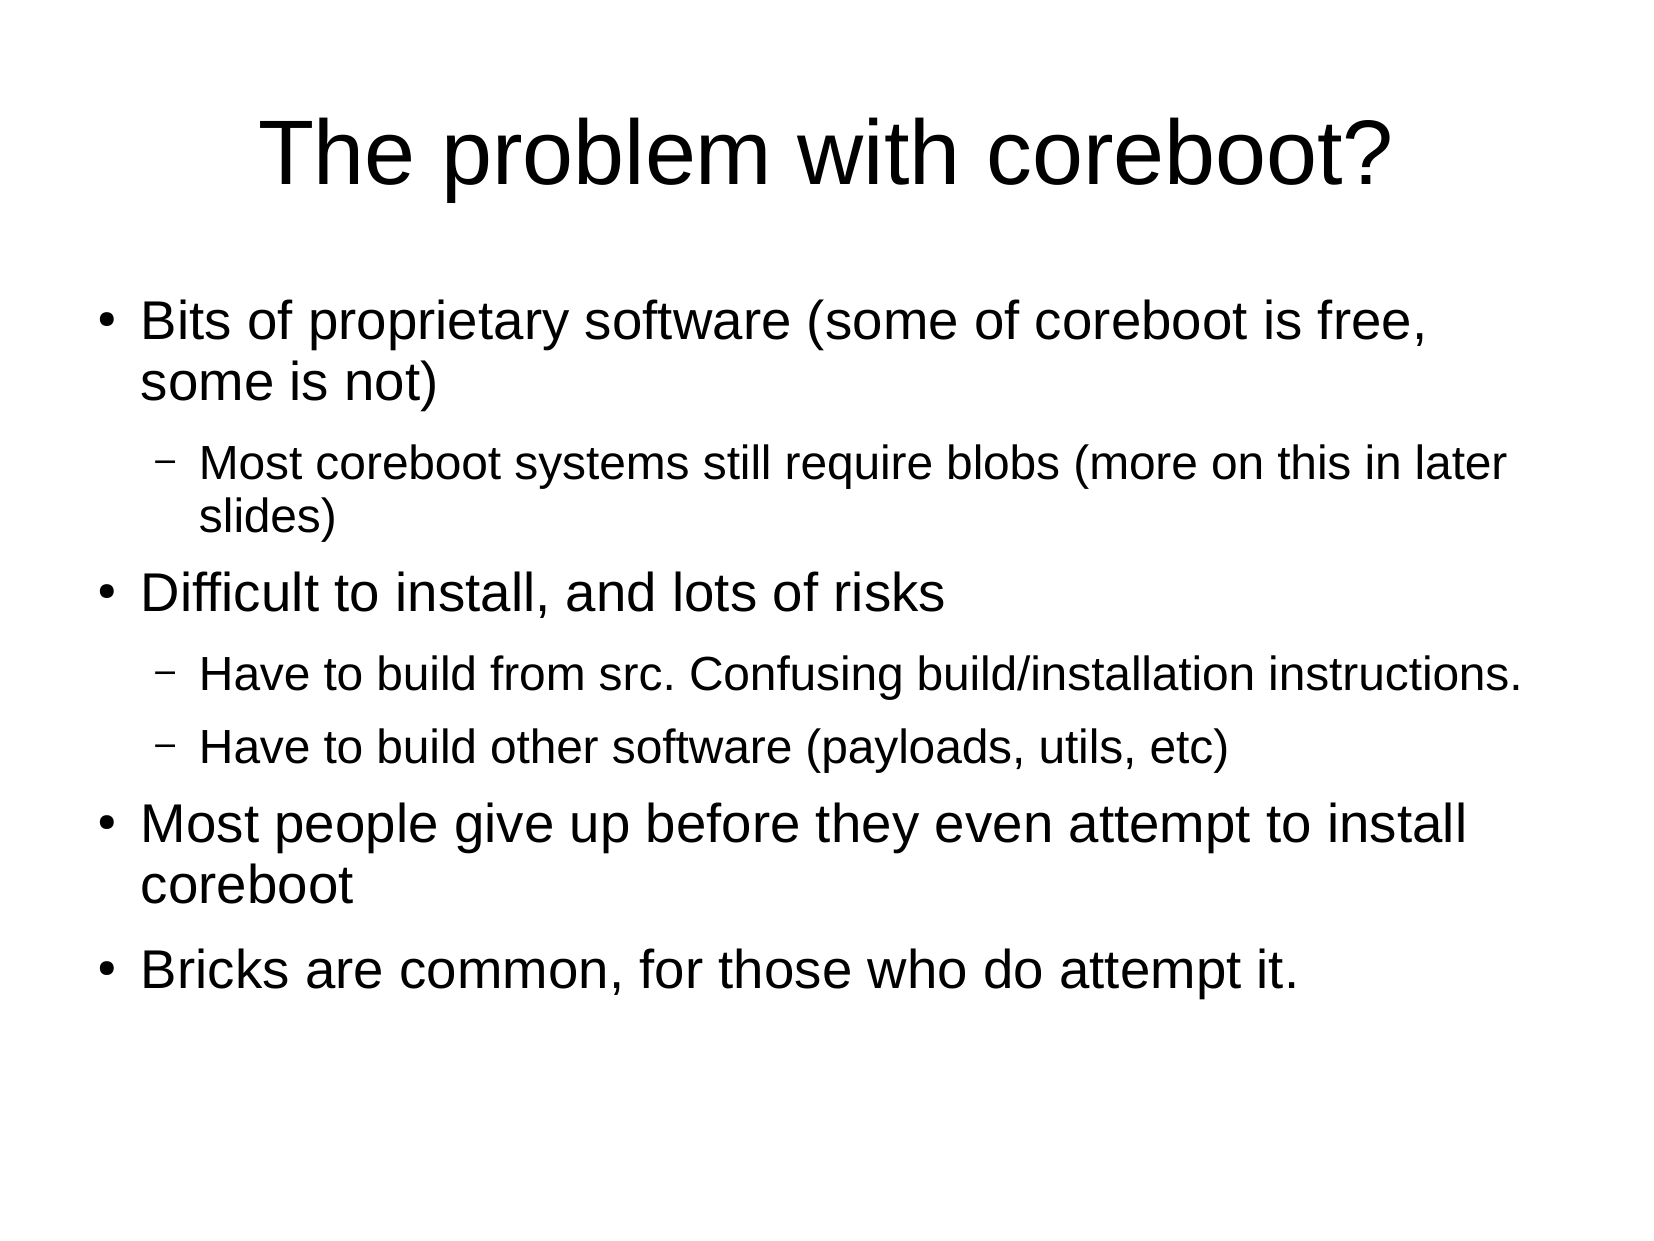

# The problem with coreboot?
Bits of proprietary software (some of coreboot is free, some is not)
Most coreboot systems still require blobs (more on this in later slides)
Difficult to install, and lots of risks
Have to build from src. Confusing build/installation instructions.
Have to build other software (payloads, utils, etc)
Most people give up before they even attempt to install coreboot
Bricks are common, for those who do attempt it.